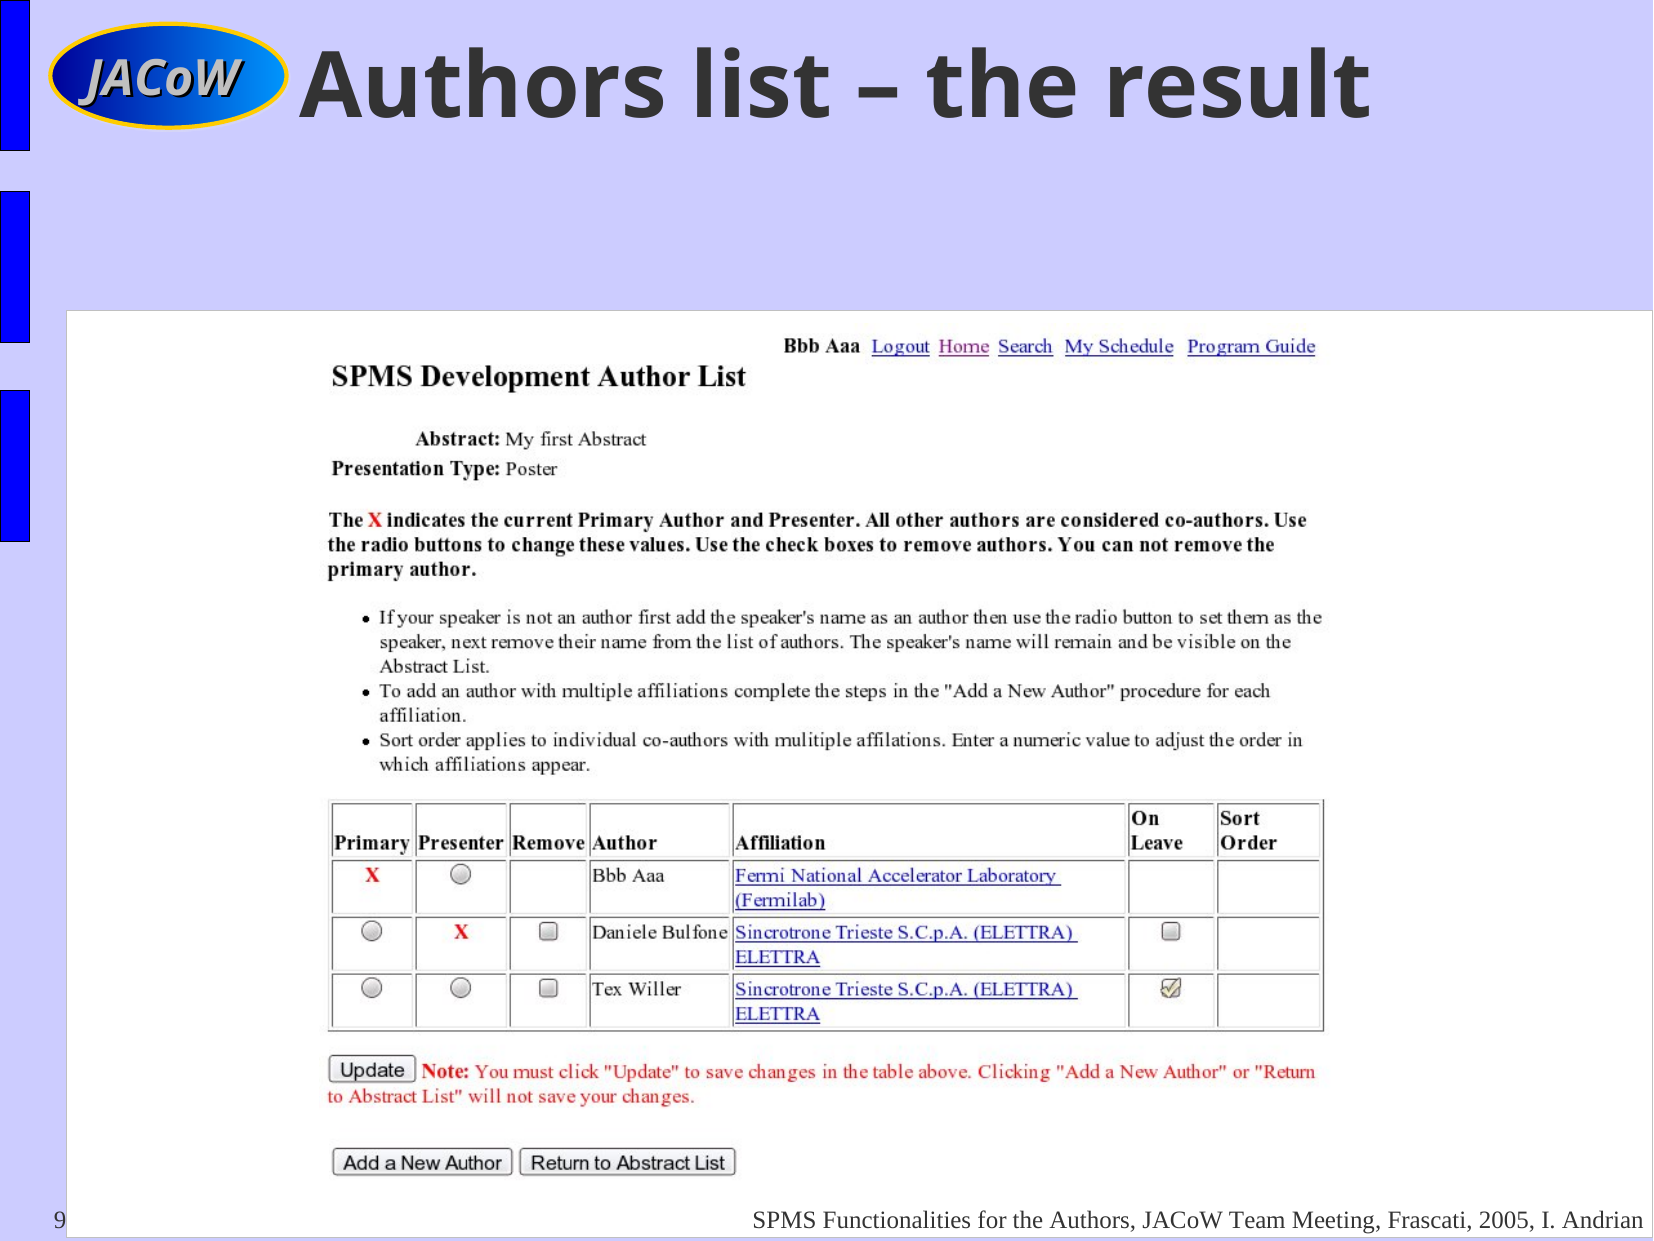

# Authors list – the result
9
SPMS Functionalities for the Authors, JACoW Team Meeting, Frascati, 2005, I. Andrian